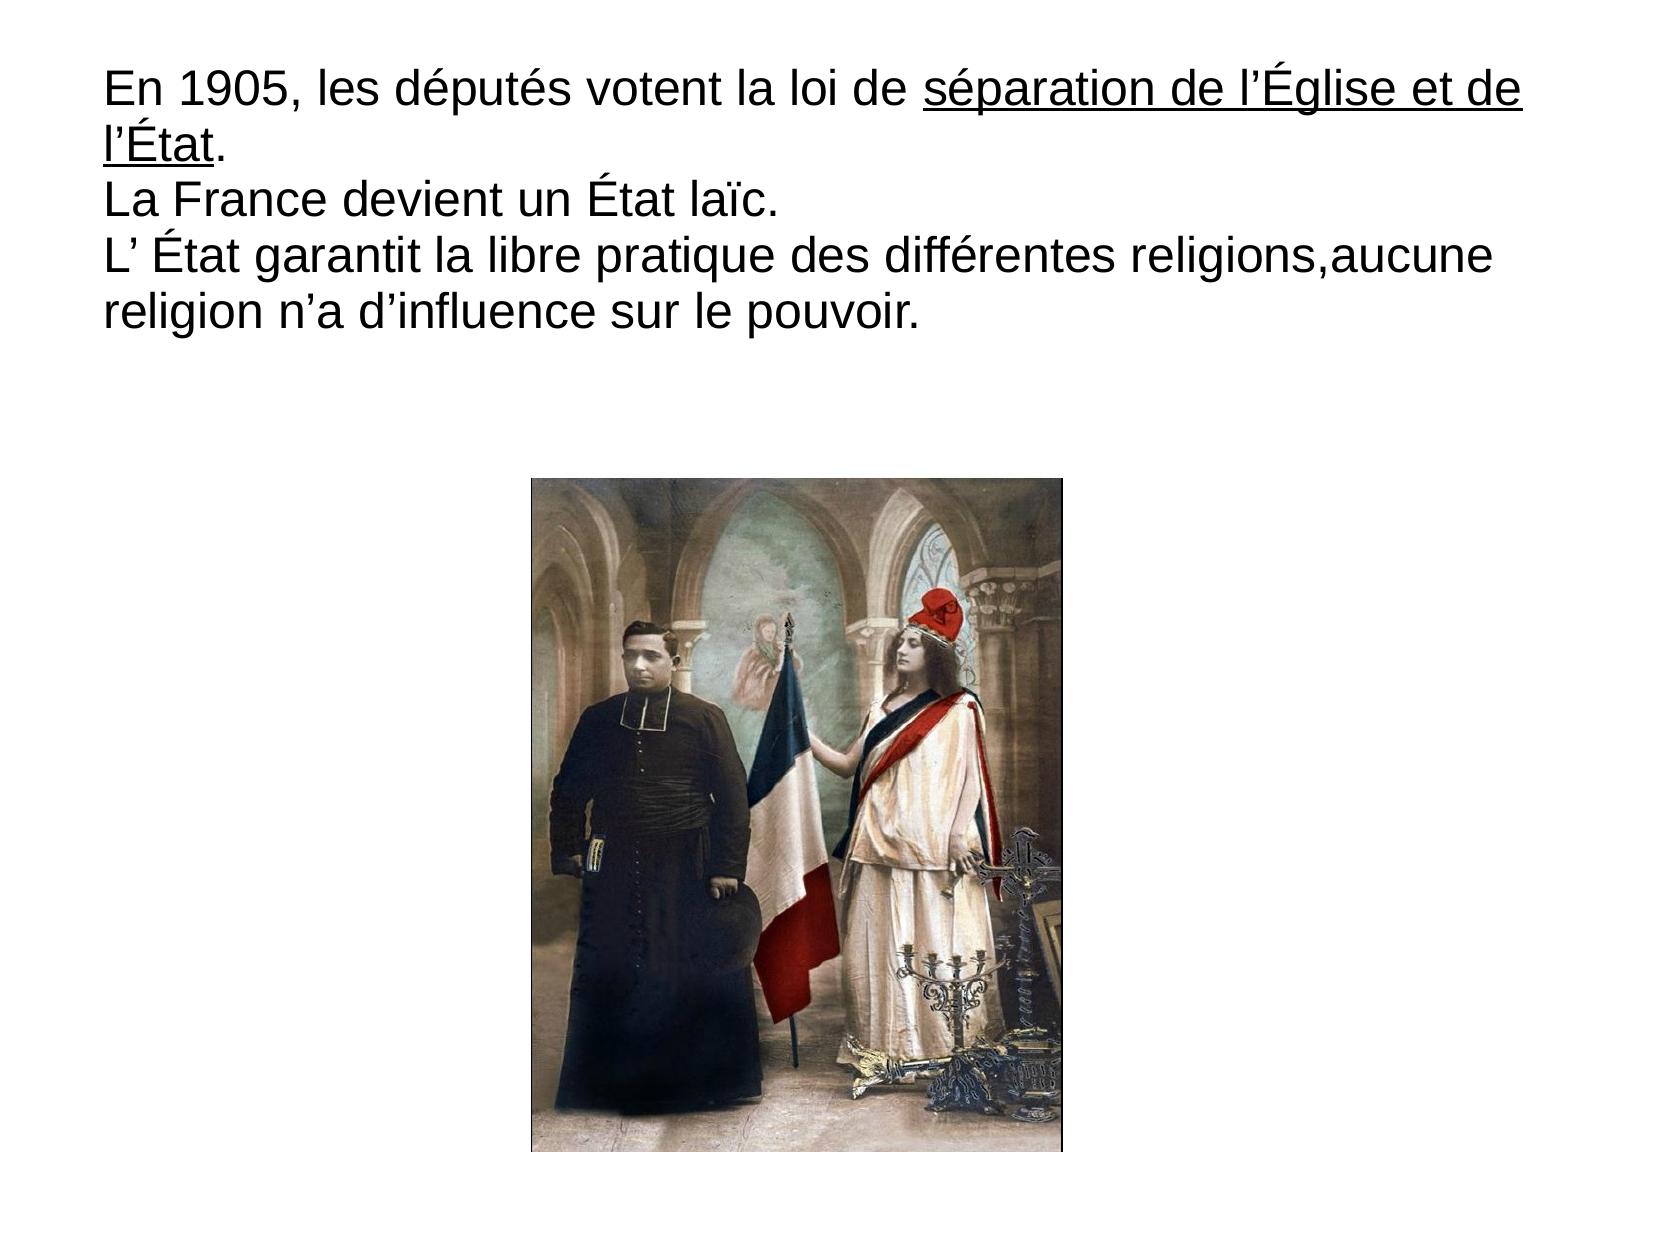

En 1905, les députés votent la loi de séparation de l’Église et de l’État.
La France devient un État laïc.
L’ État garantit la libre pratique des différentes religions,aucune religion n’a d’influence sur le pouvoir.